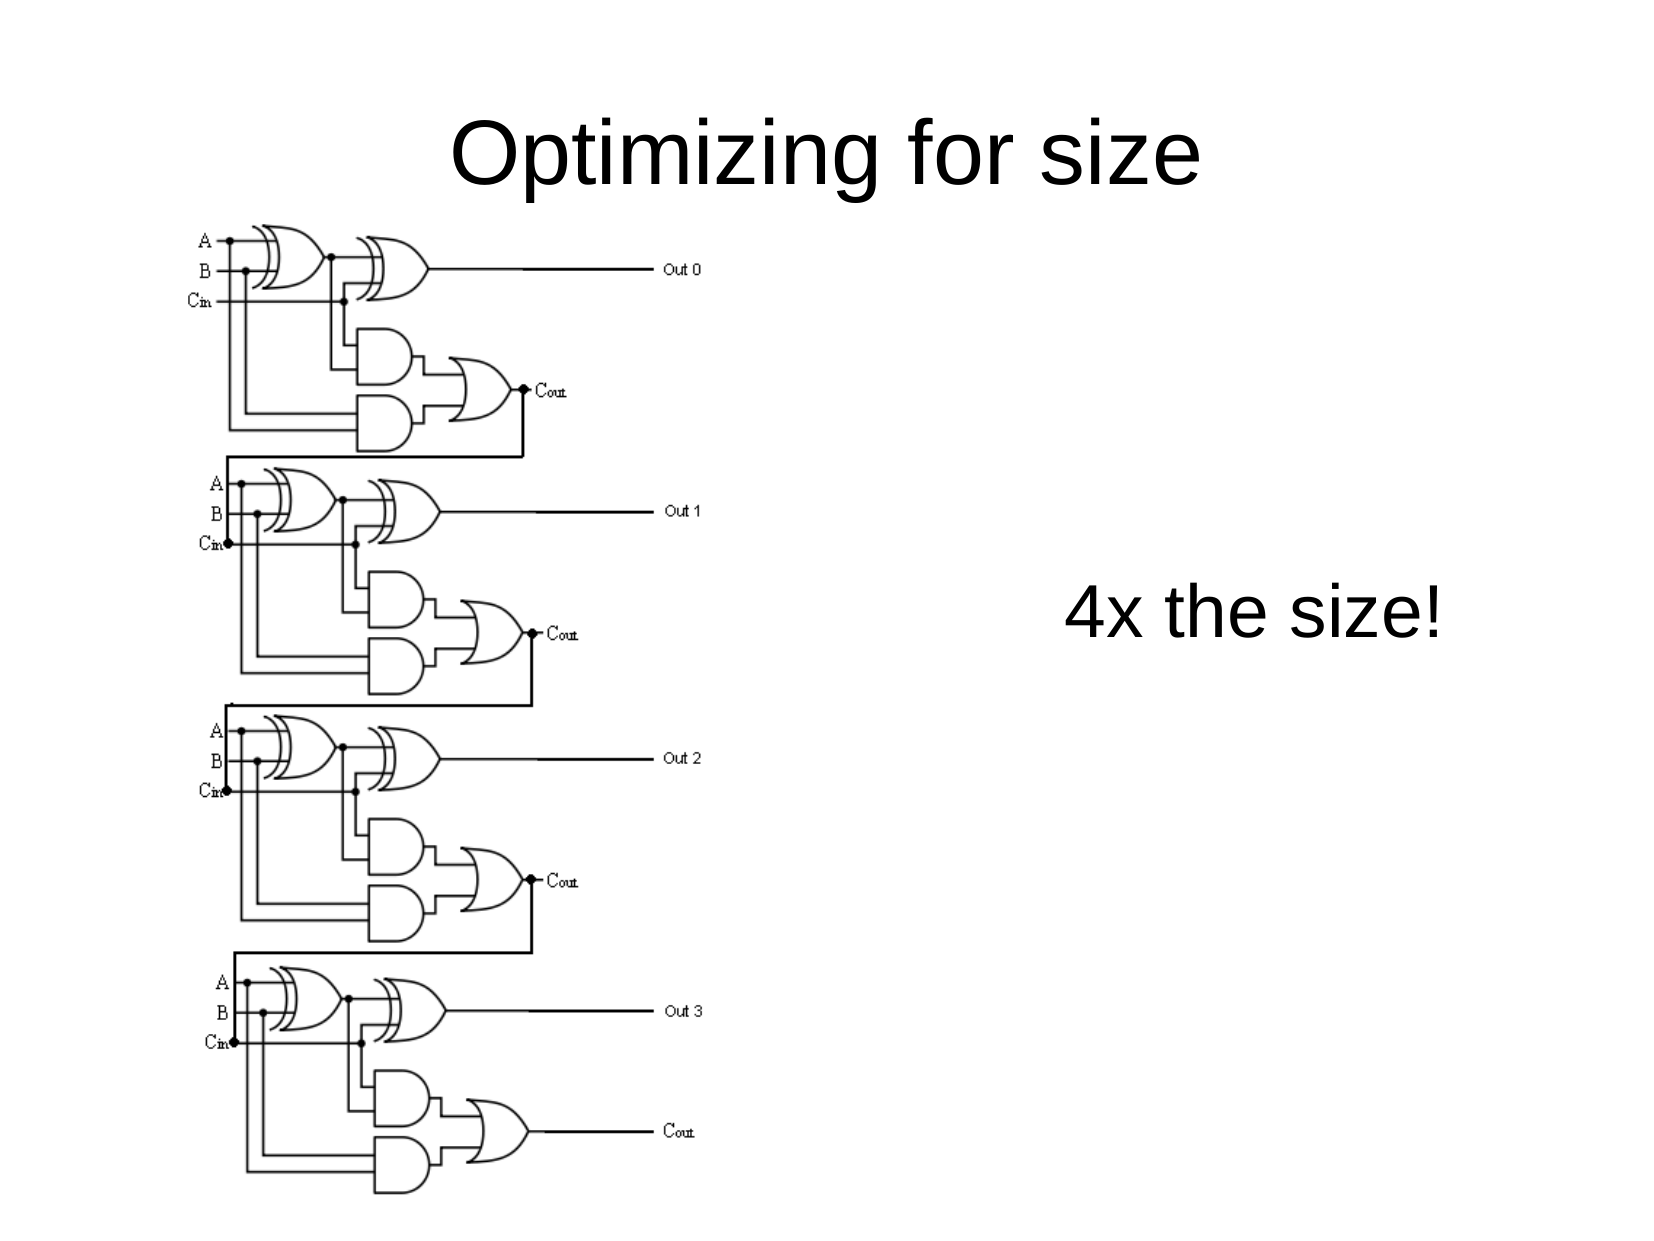

# Optimizing for size
4x the size!